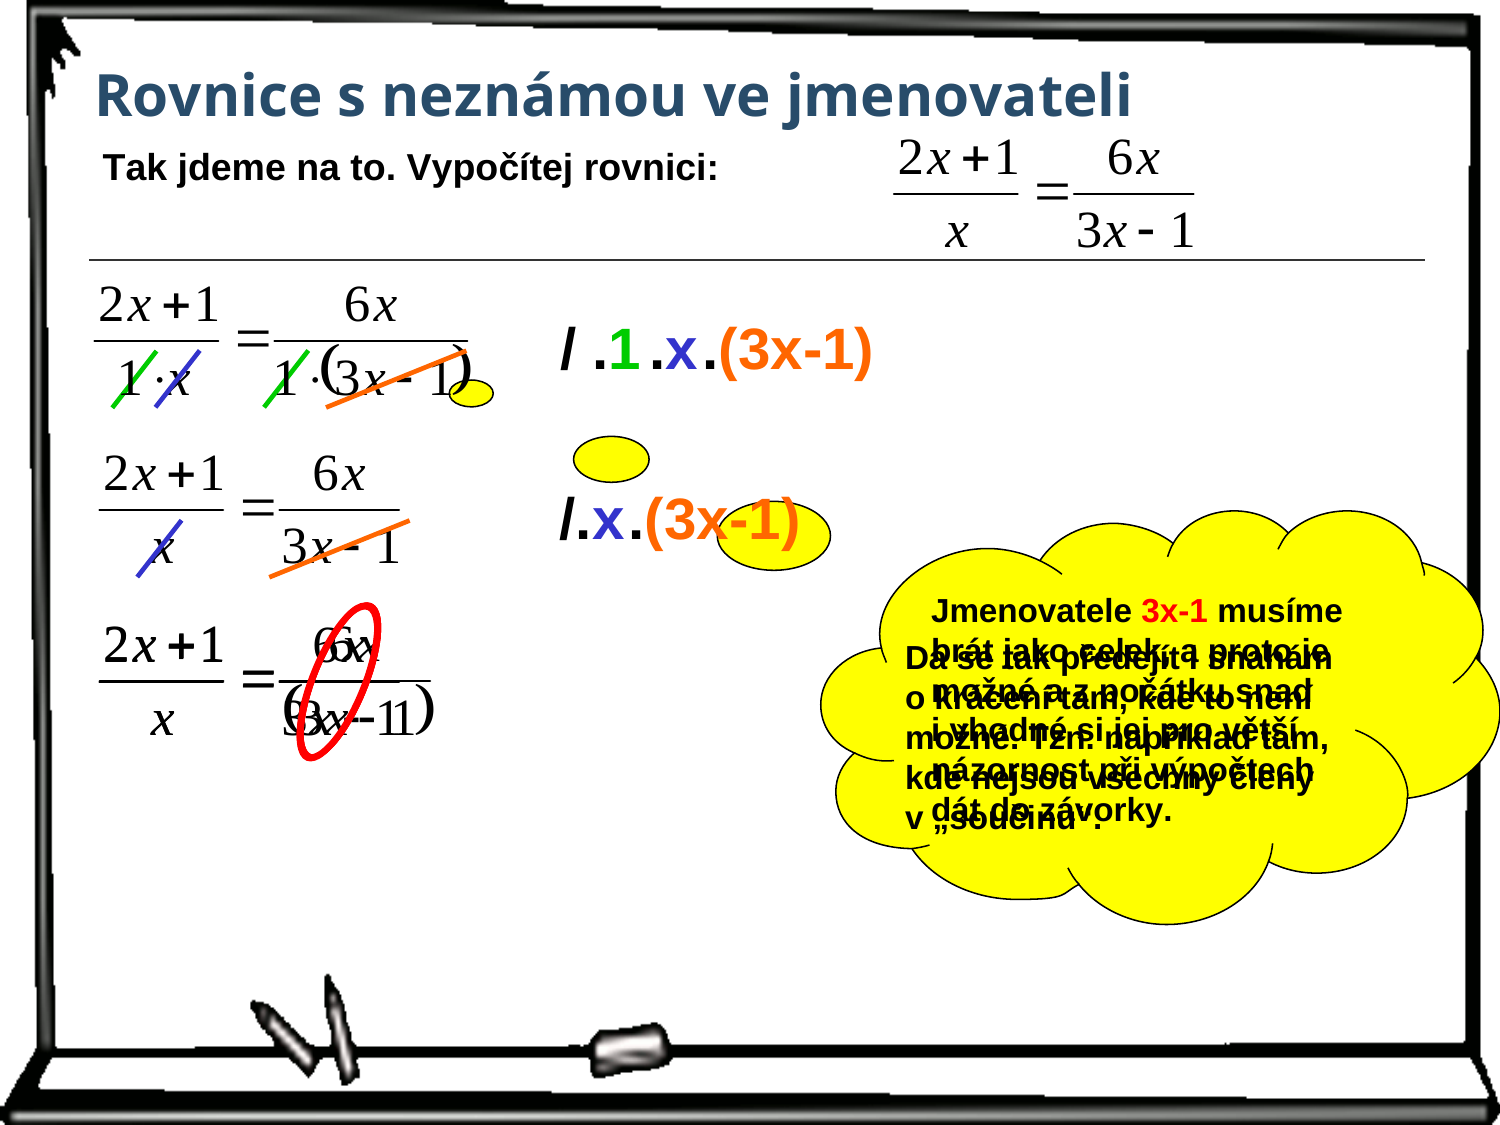

Rovnice s neznámou ve jmenovateli
Tak jdeme na to. Vypočítej rovnici:
/ .1
.x
.(3x-1)
/.x
.(3x-1)
Jmenovatele 3x-1 musíme brát jako celek, a proto je možné a z počátku snad
i vhodné si jej pro větší názornost při výpočtech dát do závorky.
Dá se tak předejít i snahám
o krácení tam, kde to není možné. Tzn. například tam, kde nejsou všechny členy
v „součinu“.